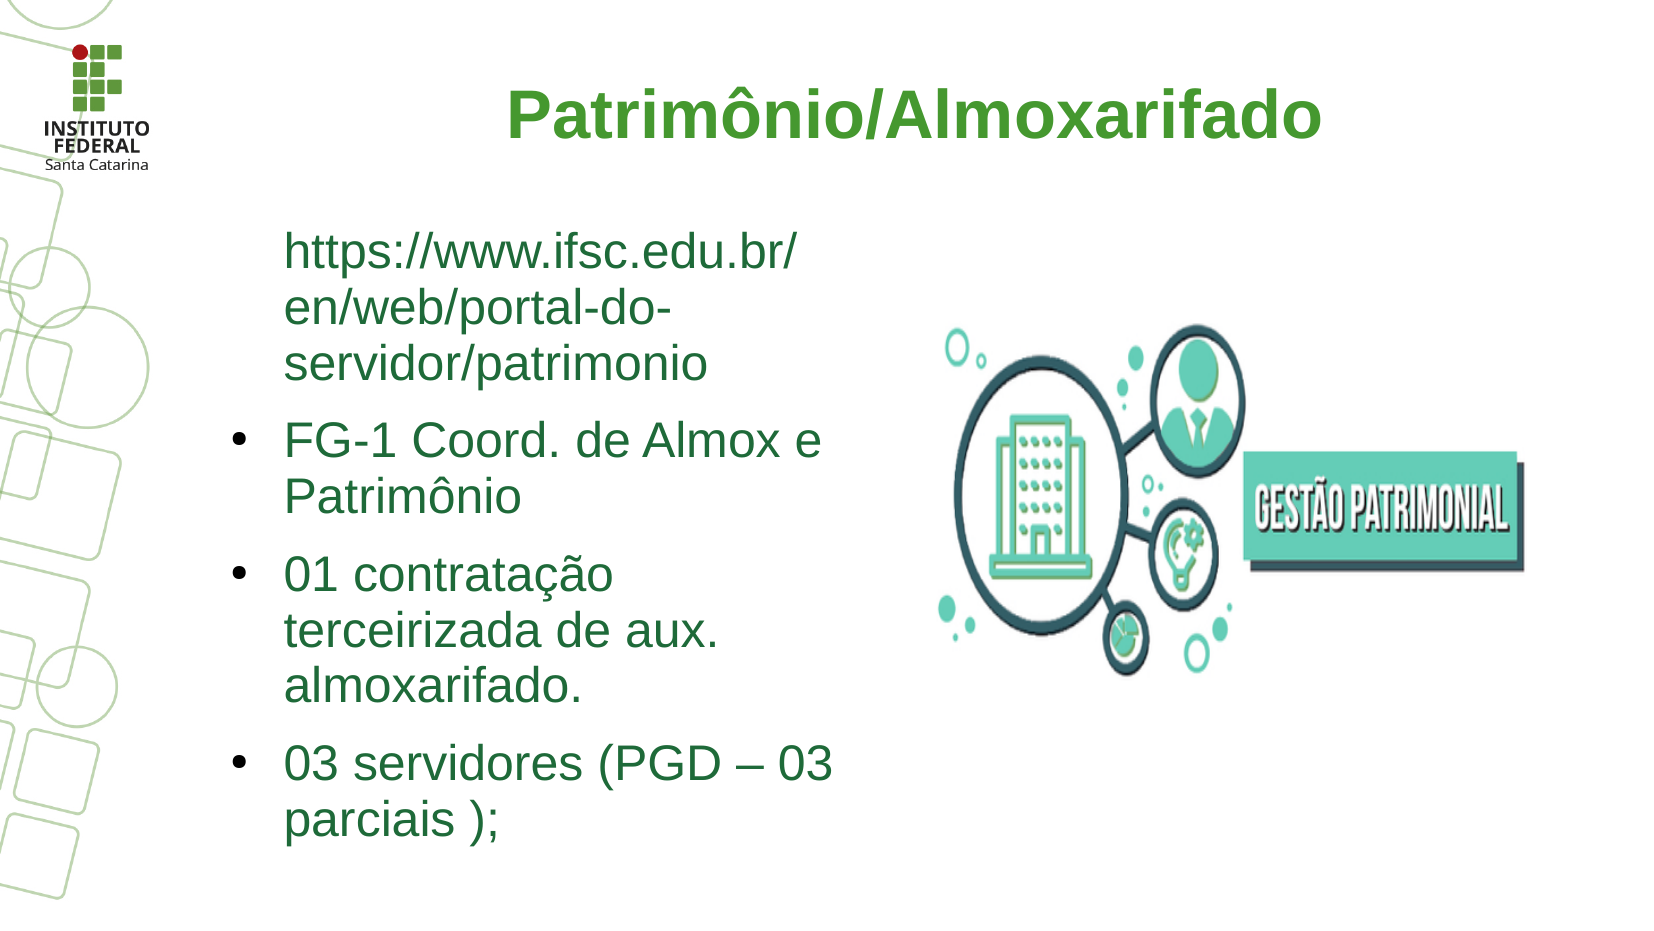

# Patrimônio/Almoxarifado
https://www.ifsc.edu.br/en/web/portal-do-servidor/patrimonio
FG-1 Coord. de Almox e Patrimônio
01 contratação terceirizada de aux. almoxarifado.
03 servidores (PGD – 03 parciais );